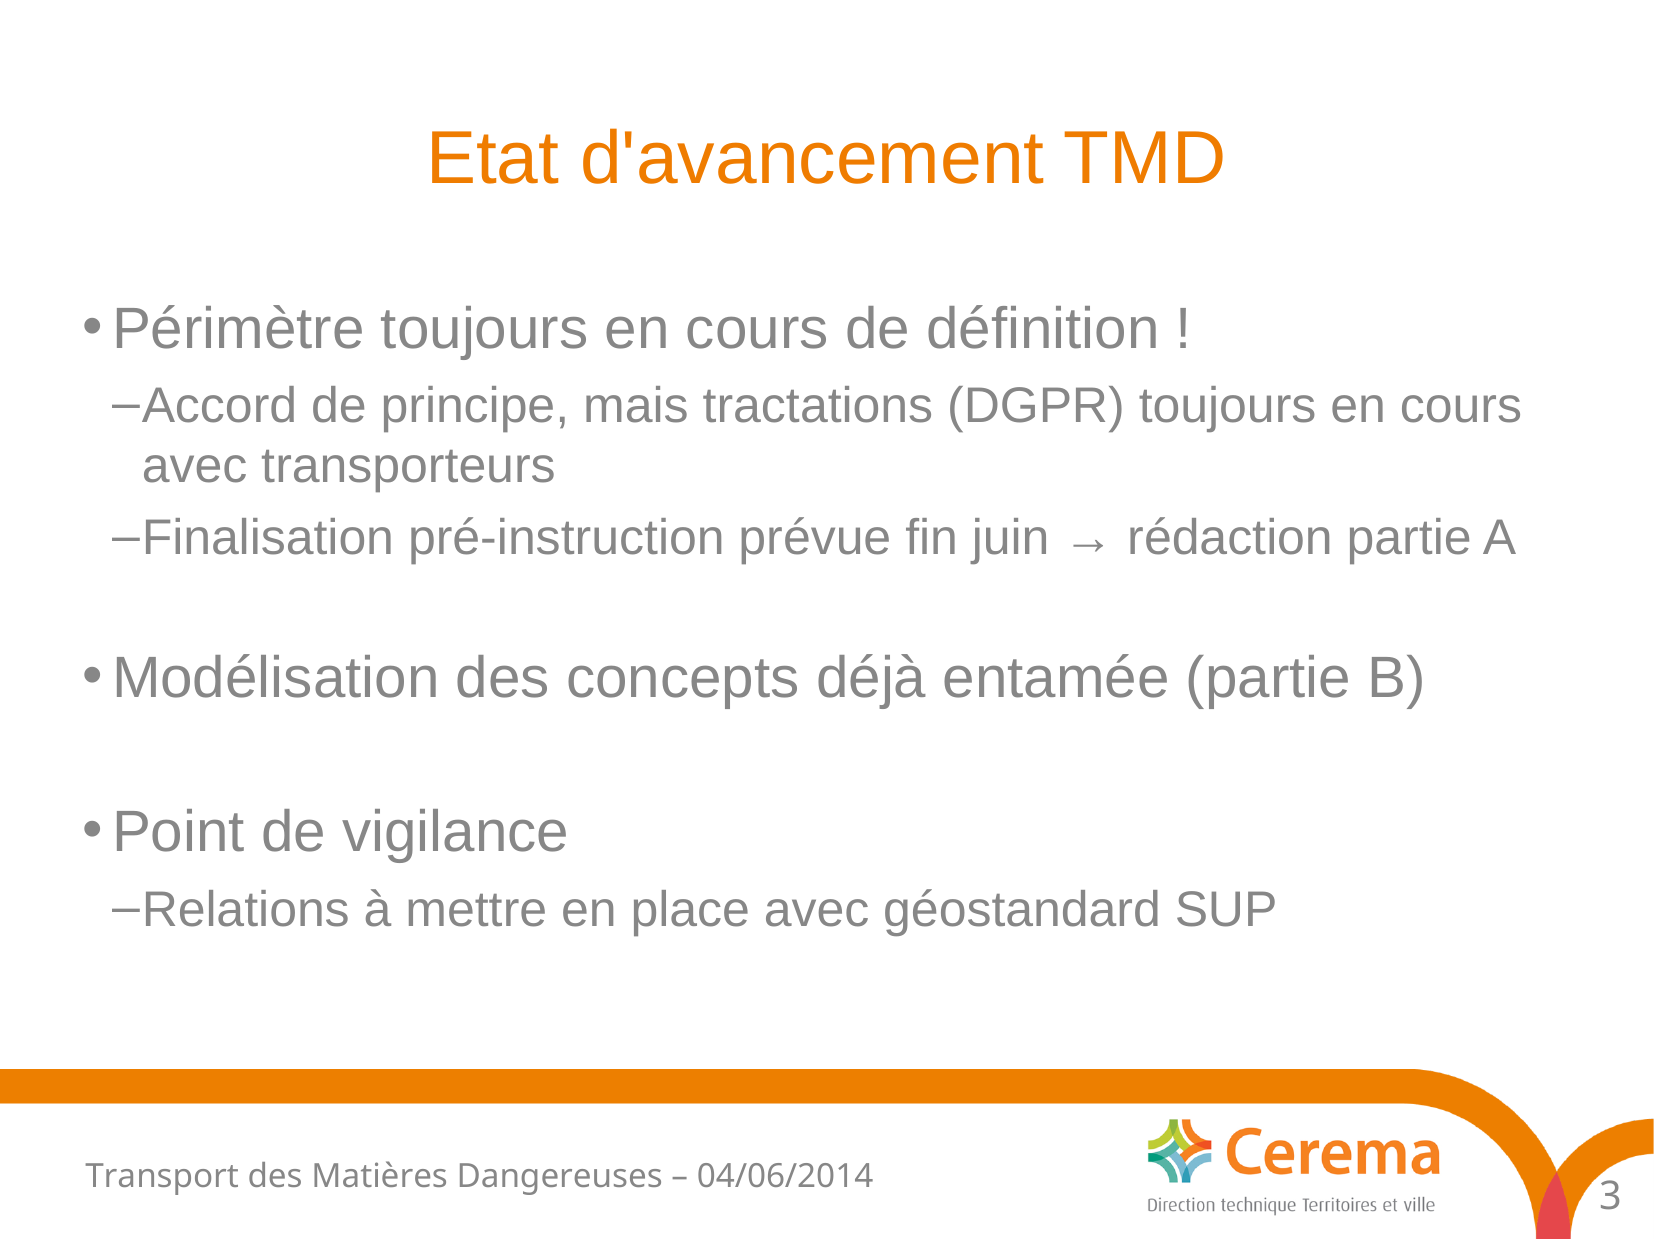

# Etat d'avancement TMD
Périmètre toujours en cours de définition !
Accord de principe, mais tractations (DGPR) toujours en cours avec transporteurs
Finalisation pré-instruction prévue fin juin → rédaction partie A
Modélisation des concepts déjà entamée (partie B)
Point de vigilance
Relations à mettre en place avec géostandard SUP